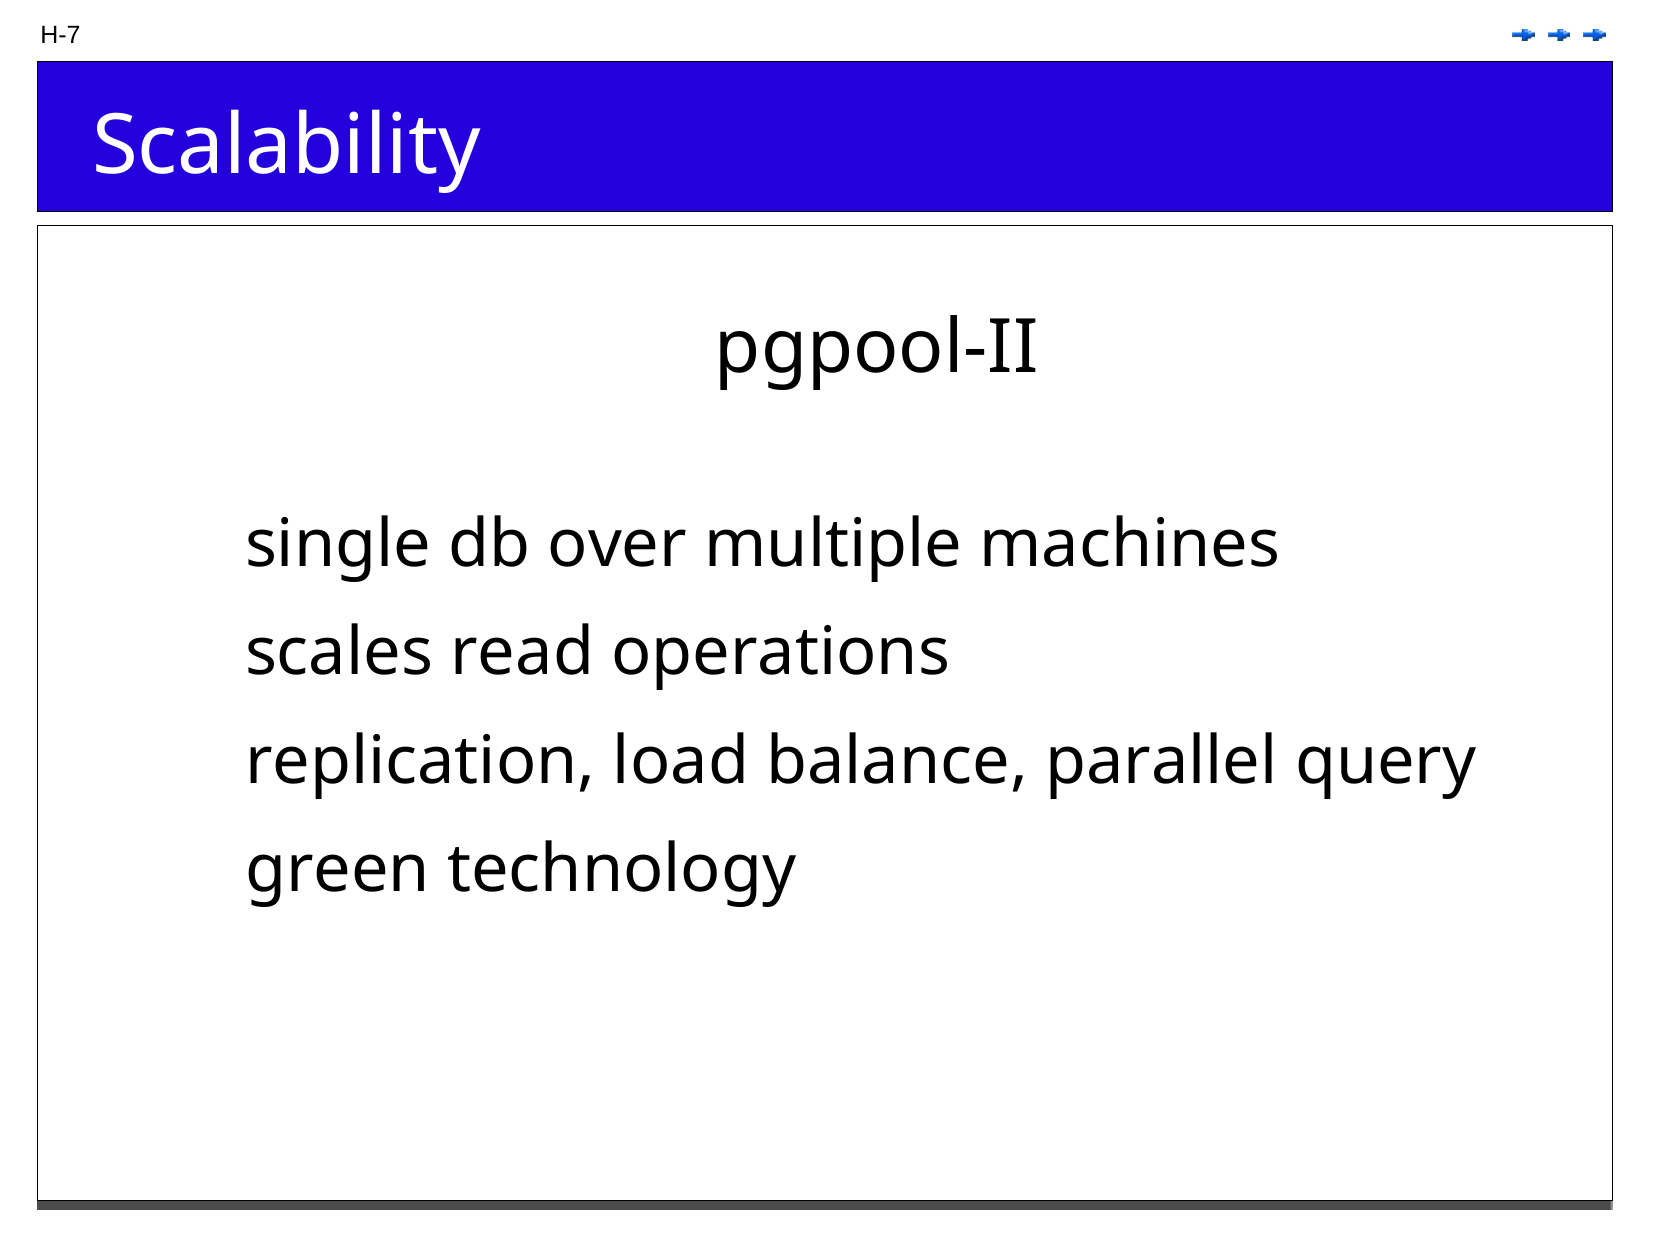

H-7
Scalability
pgpool-II
 single db over multiple machines
 scales read operations
 replication, load balance, parallel query
 green technology